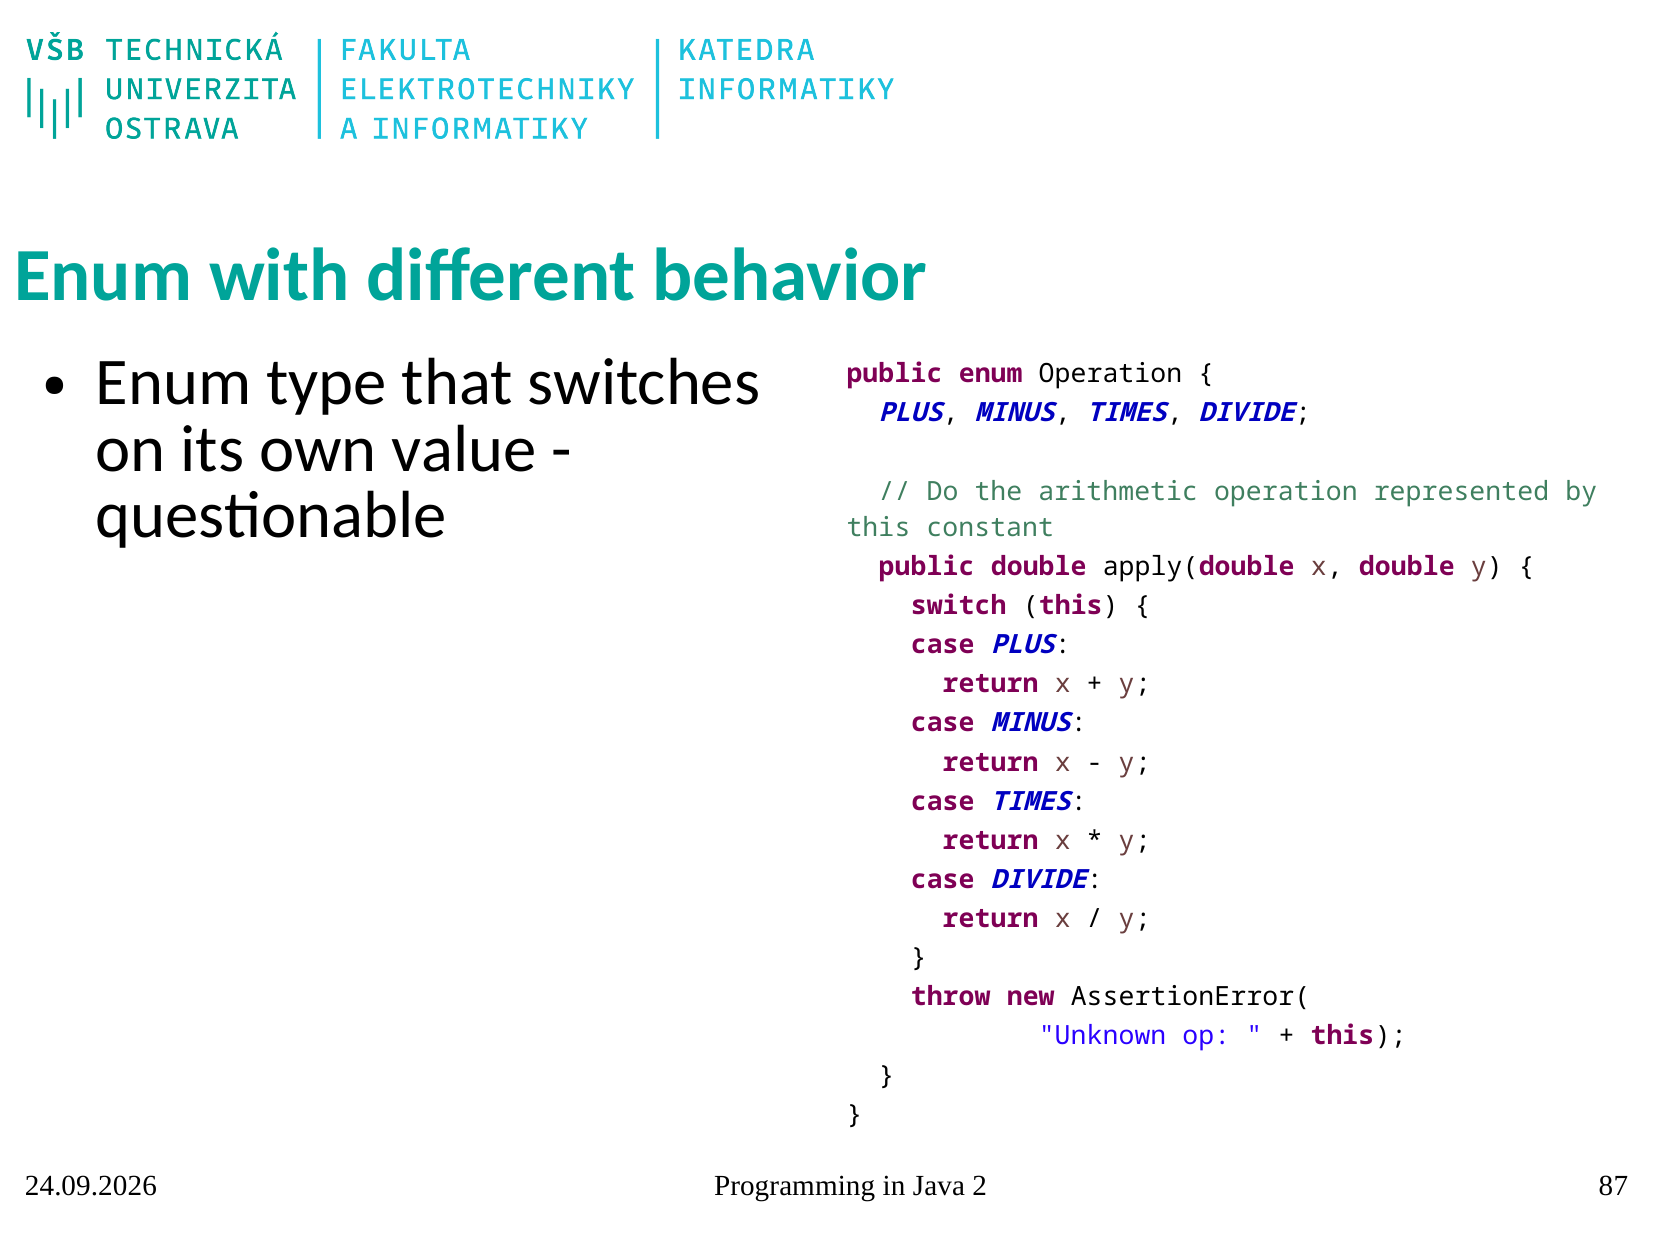

# Enum with different behavior
Enum type that switches on its own value - questionable
public enum Operation {
 PLUS, MINUS, TIMES, DIVIDE;
 // Do the arithmetic operation represented by this constant
 public double apply(double x, double y) {
 switch (this) {
 case PLUS:
 return x + y;
 case MINUS:
 return x - y;
 case TIMES:
 return x * y;
 case DIVIDE:
 return x / y;
 }
 throw new AssertionError(
 "Unknown op: " + this);
 }
}
Programming in Java 2
87